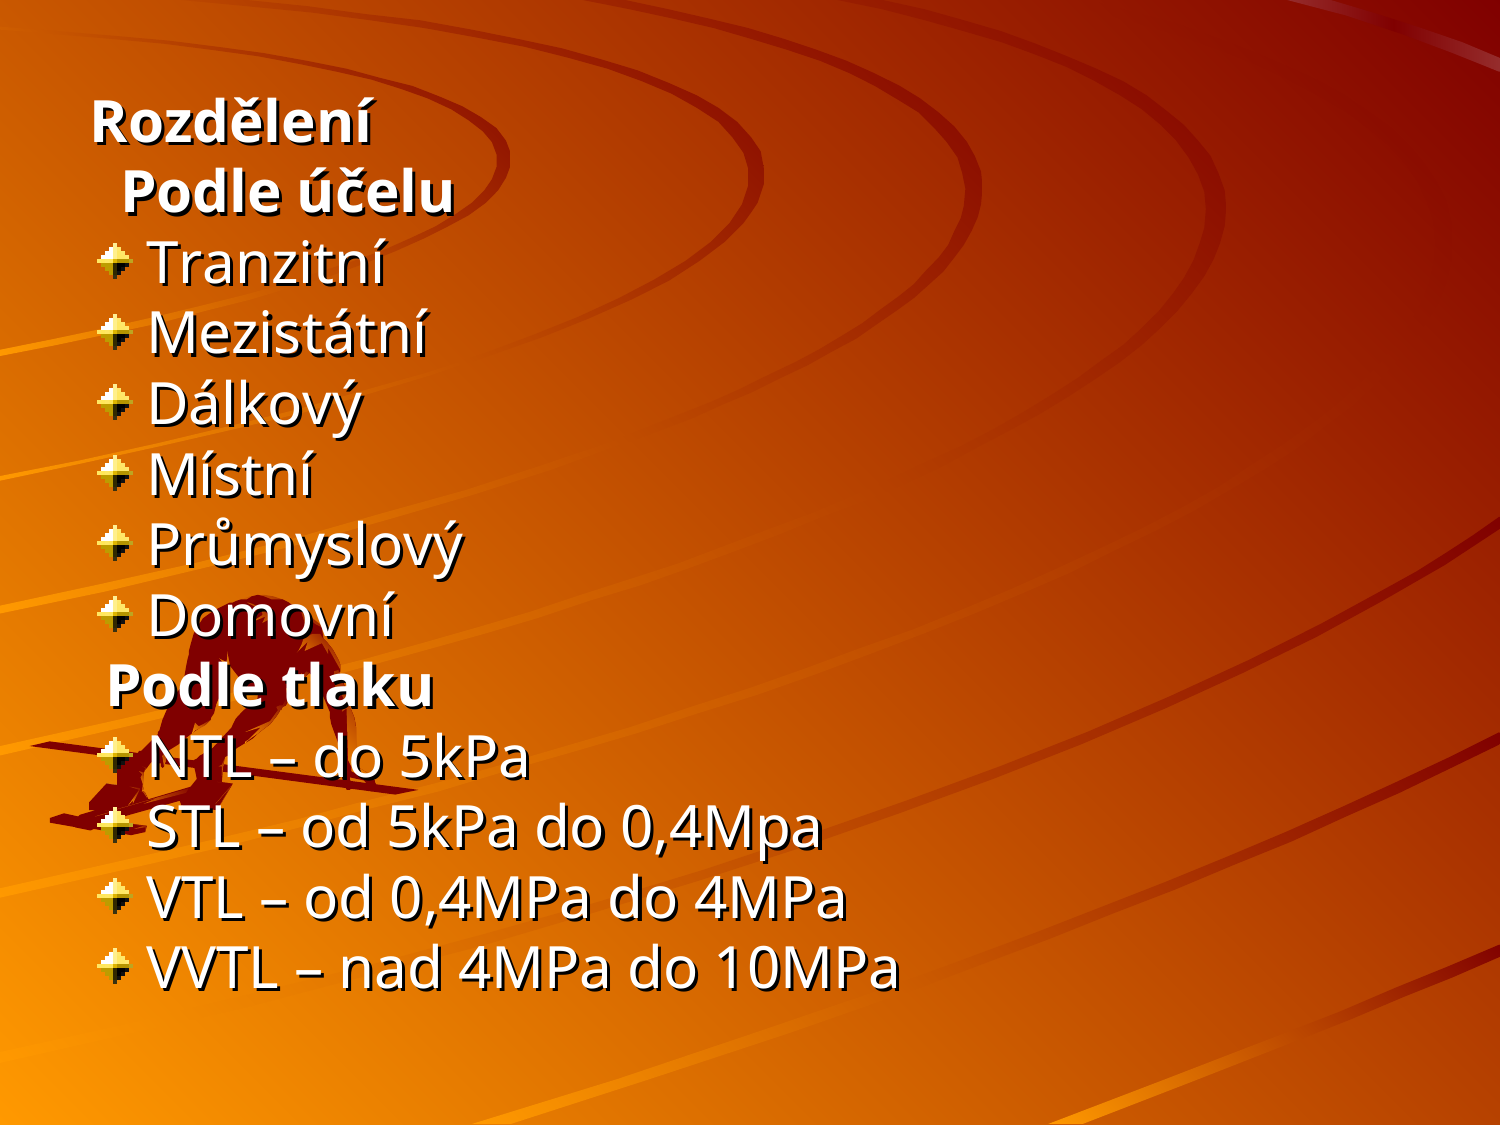

# Rozdělení
 Podle účelu
Tranzitní
Mezistátní
Dálkový
Místní
Průmyslový
Domovní
 Podle tlaku
NTL – do 5kPa
STL – od 5kPa do 0,4Mpa
VTL – od 0,4MPa do 4MPa
VVTL – nad 4MPa do 10MPa